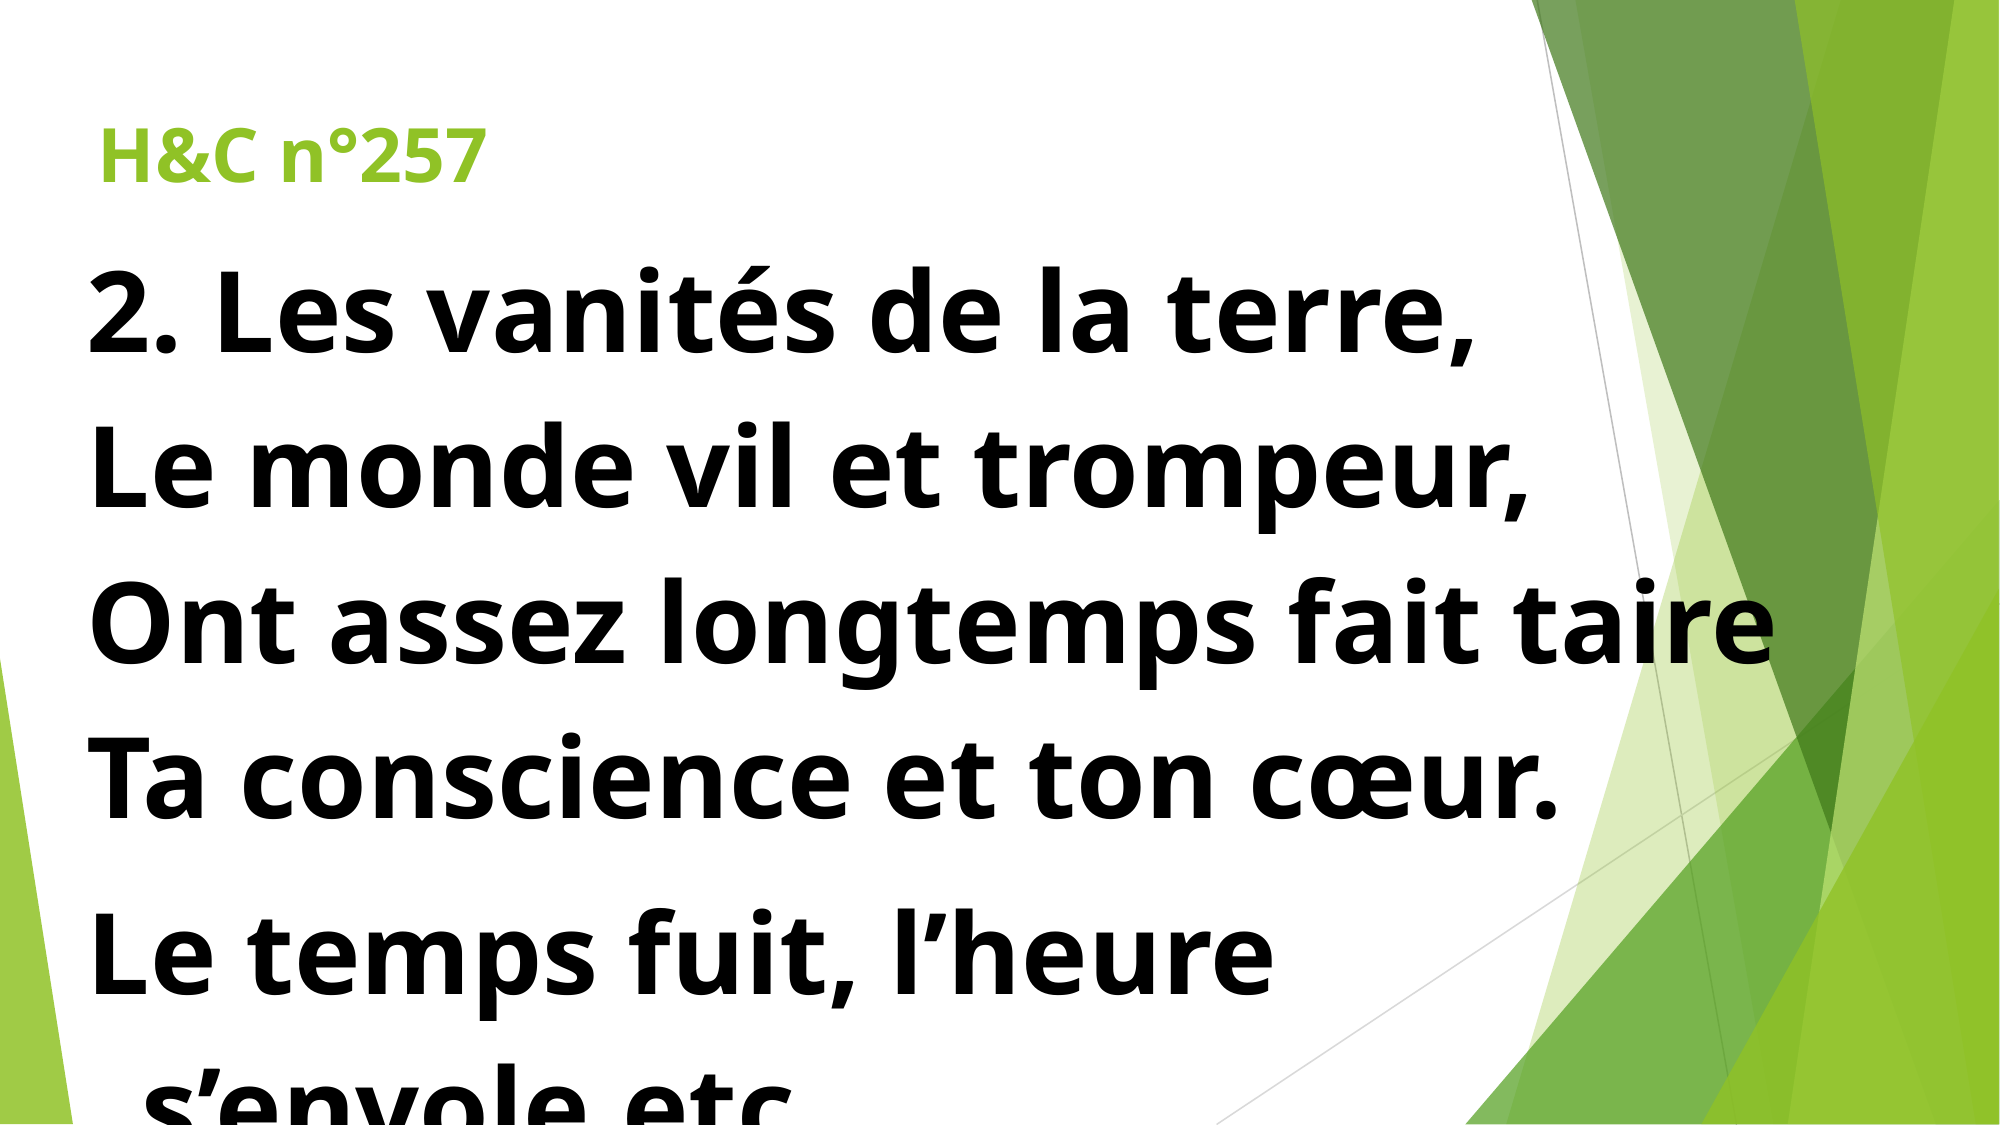

H&C n°257
2. Les vanités de la terre,
Le monde vil et trompeur,
Ont assez longtemps fait taire
Ta conscience et ton cœur.
Le temps fuit, l’heure s’envole,etc.